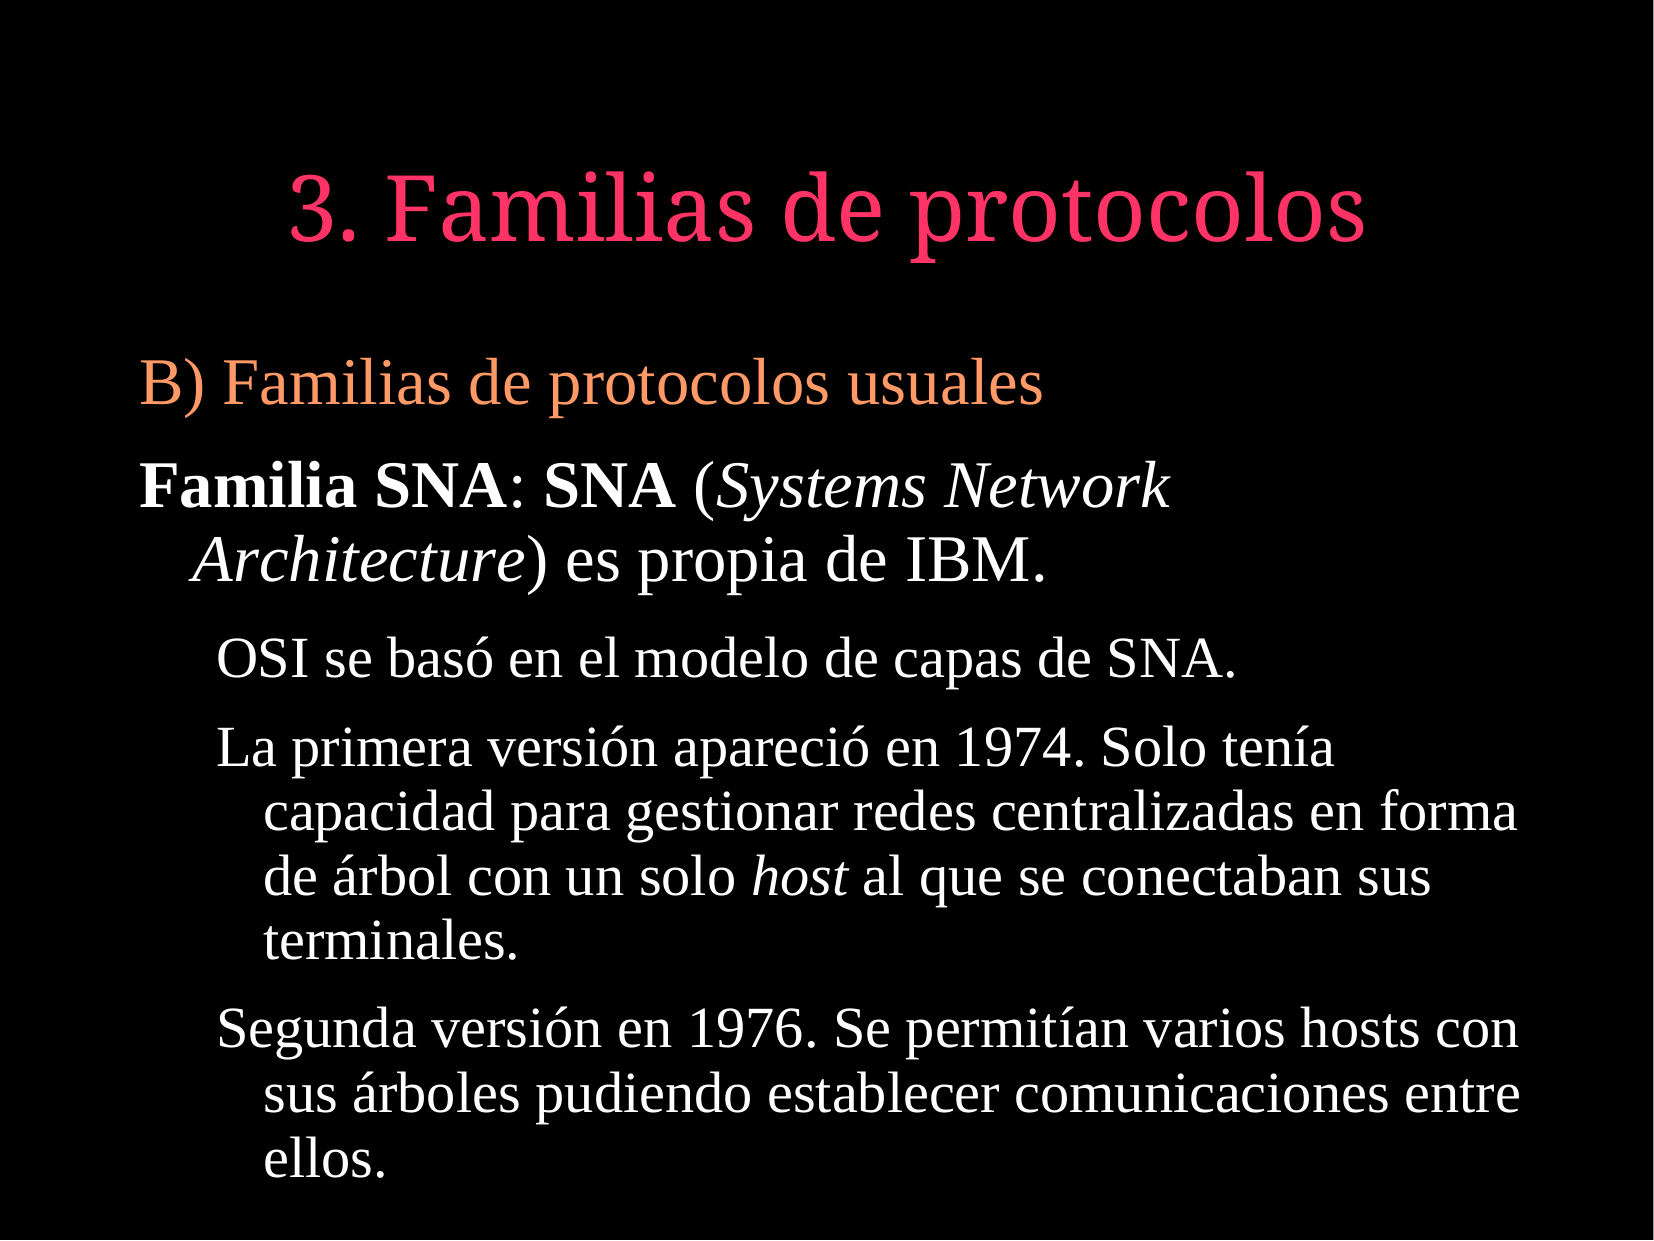

# 3. Familias de protocolos
B) Familias de protocolos usuales
Familia SNA: SNA (Systems Network Architecture) es propia de IBM.
OSI se basó en el modelo de capas de SNA.
La primera versión apareció en 1974. Solo tenía capacidad para gestionar redes centralizadas en forma de árbol con un solo host al que se conectaban sus terminales.
Segunda versión en 1976. Se permitían varios hosts con sus árboles pudiendo establecer comunicaciones entre ellos.